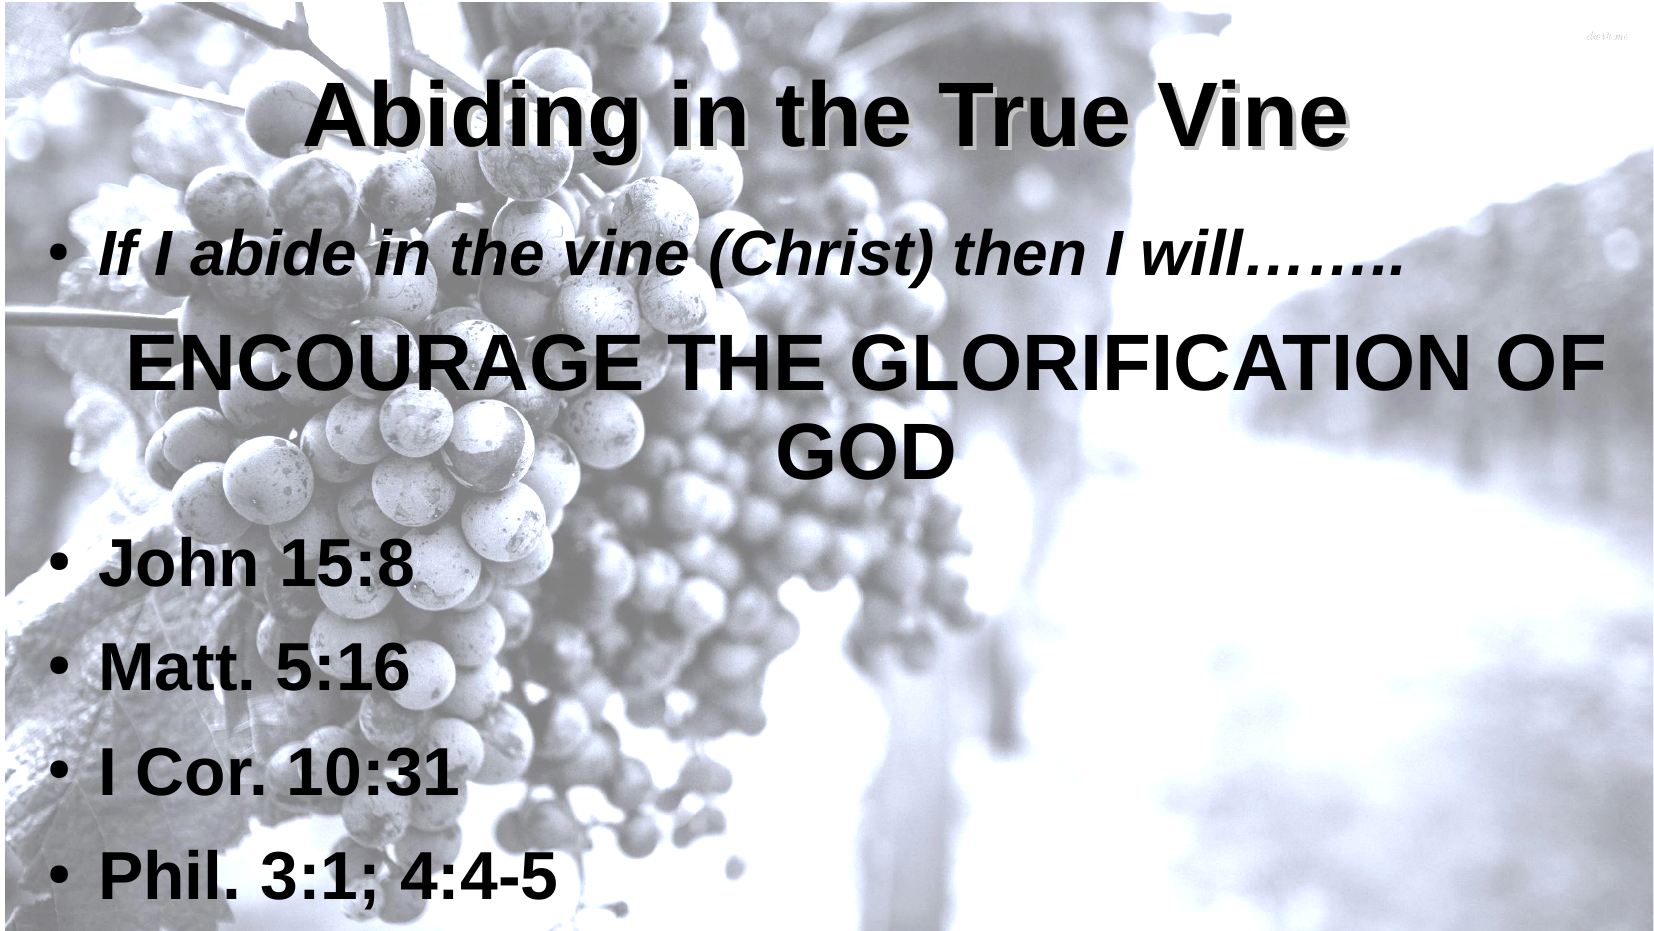

# Abiding in the True Vine
If I abide in the vine (Christ) then I will……..
ENCOURAGE THE GLORIFICATION OF GOD
John 15:8
Matt. 5:16
I Cor. 10:31
Phil. 3:1; 4:4-5